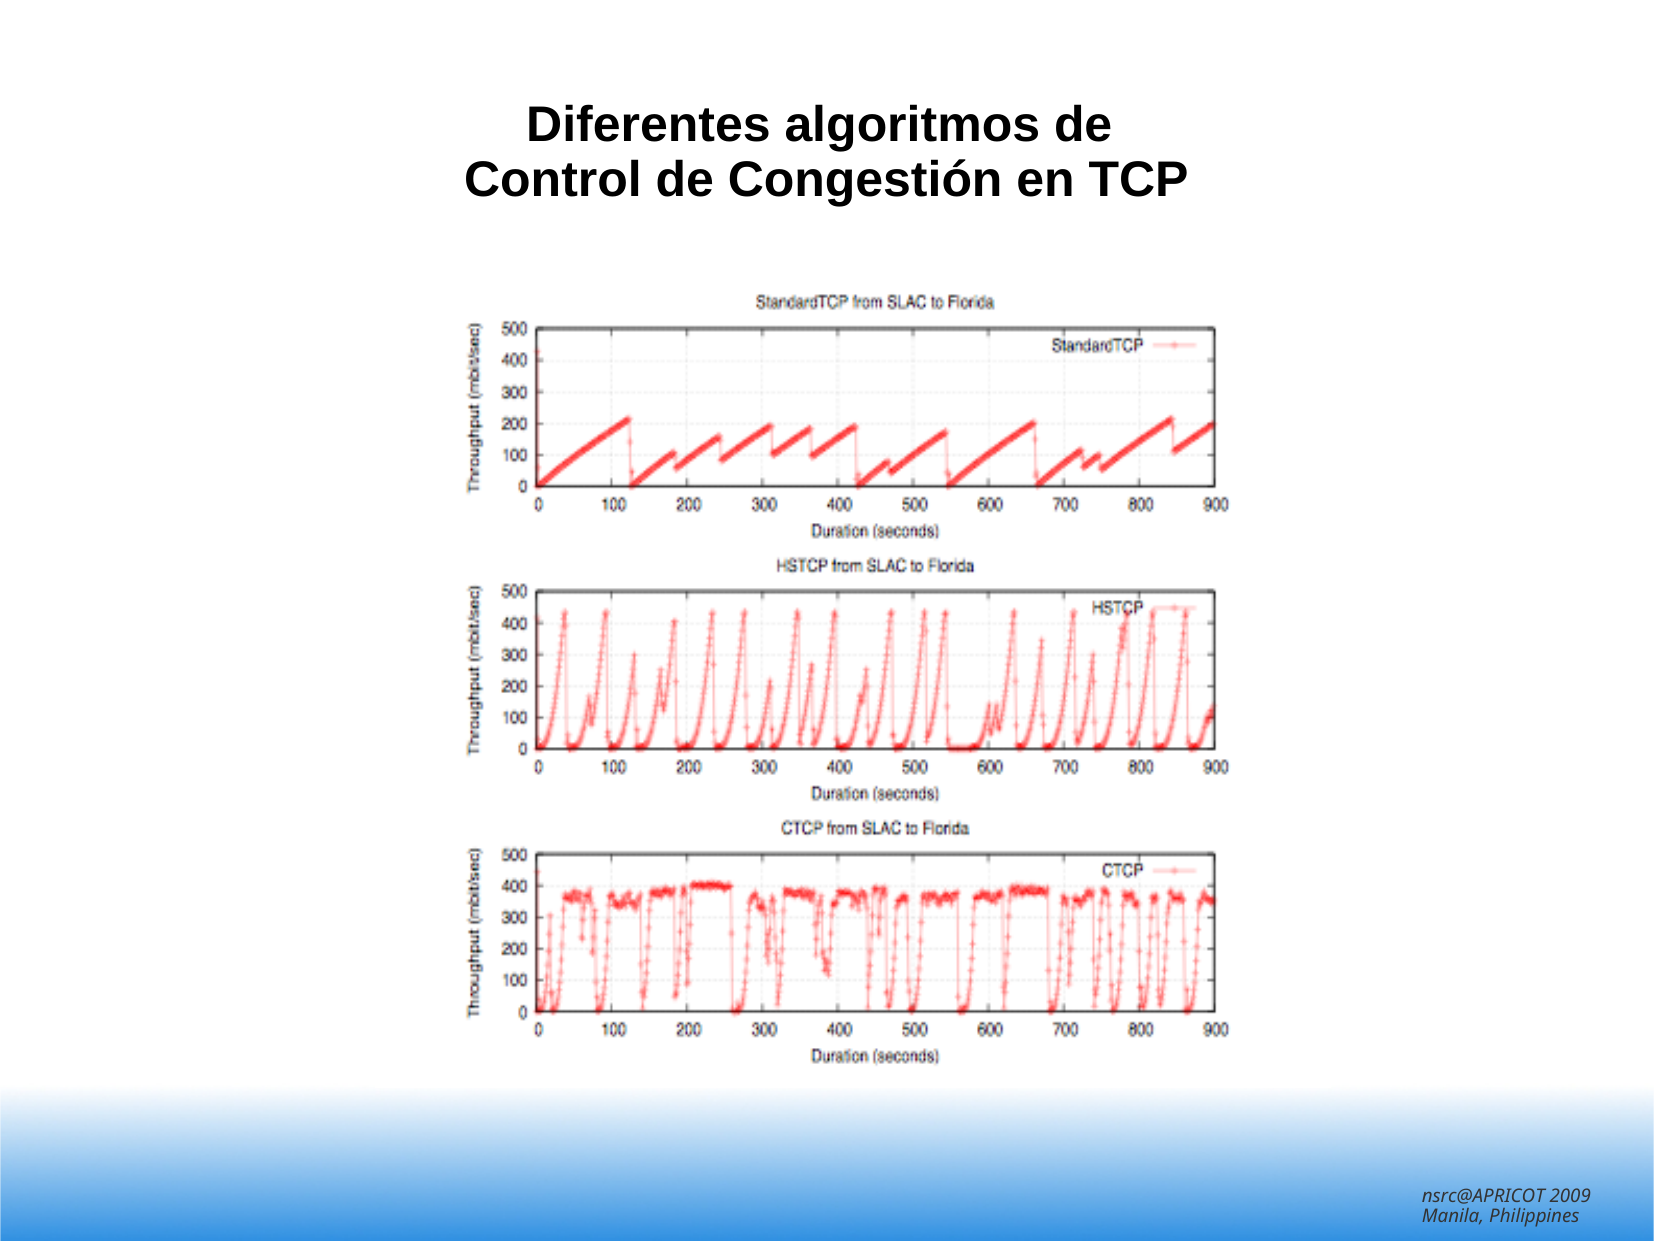

# Diferentes algoritmos de Control de Congestión en TCP